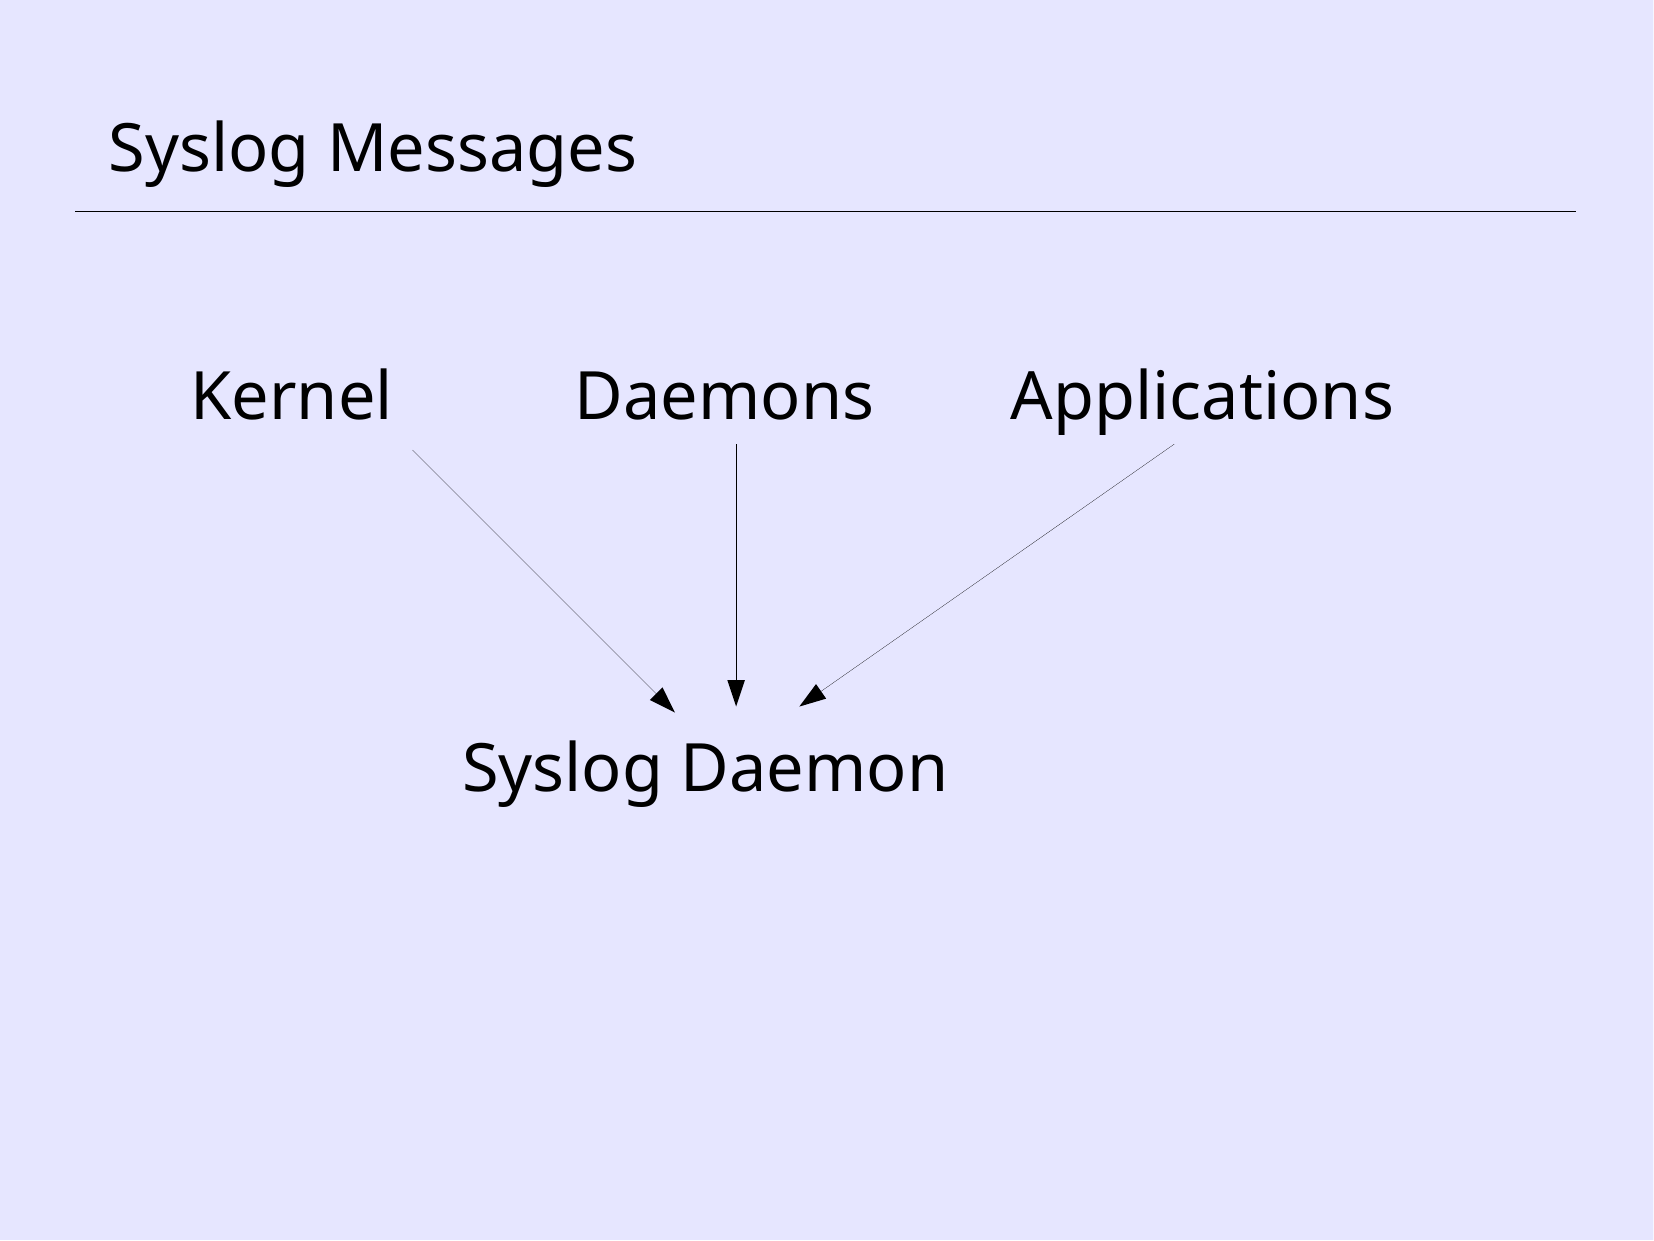

Syslog Messages
Kernel
Applications
Daemons
Syslog Daemon